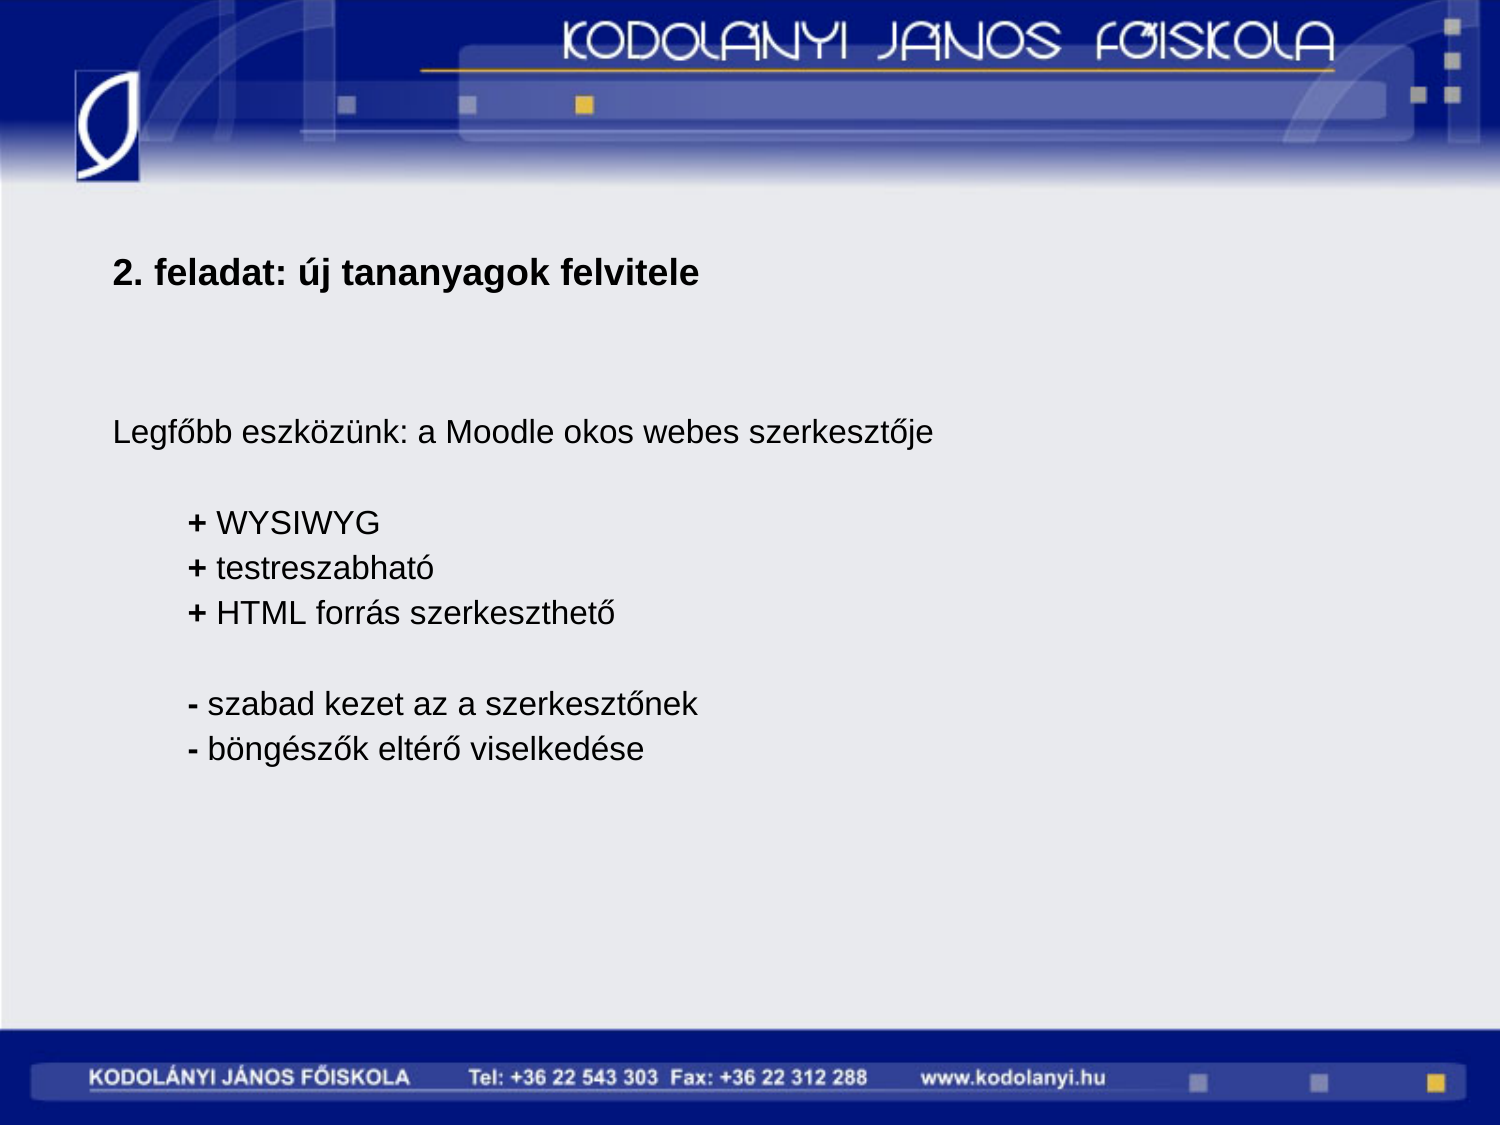

# 2. feladat: új tananyagok felvitele
Legfőbb eszközünk: a Moodle okos webes szerkesztője
+ WYSIWYG
+ testreszabható
+ HTML forrás szerkeszthető
- szabad kezet az a szerkesztőnek
- böngészők eltérő viselkedése